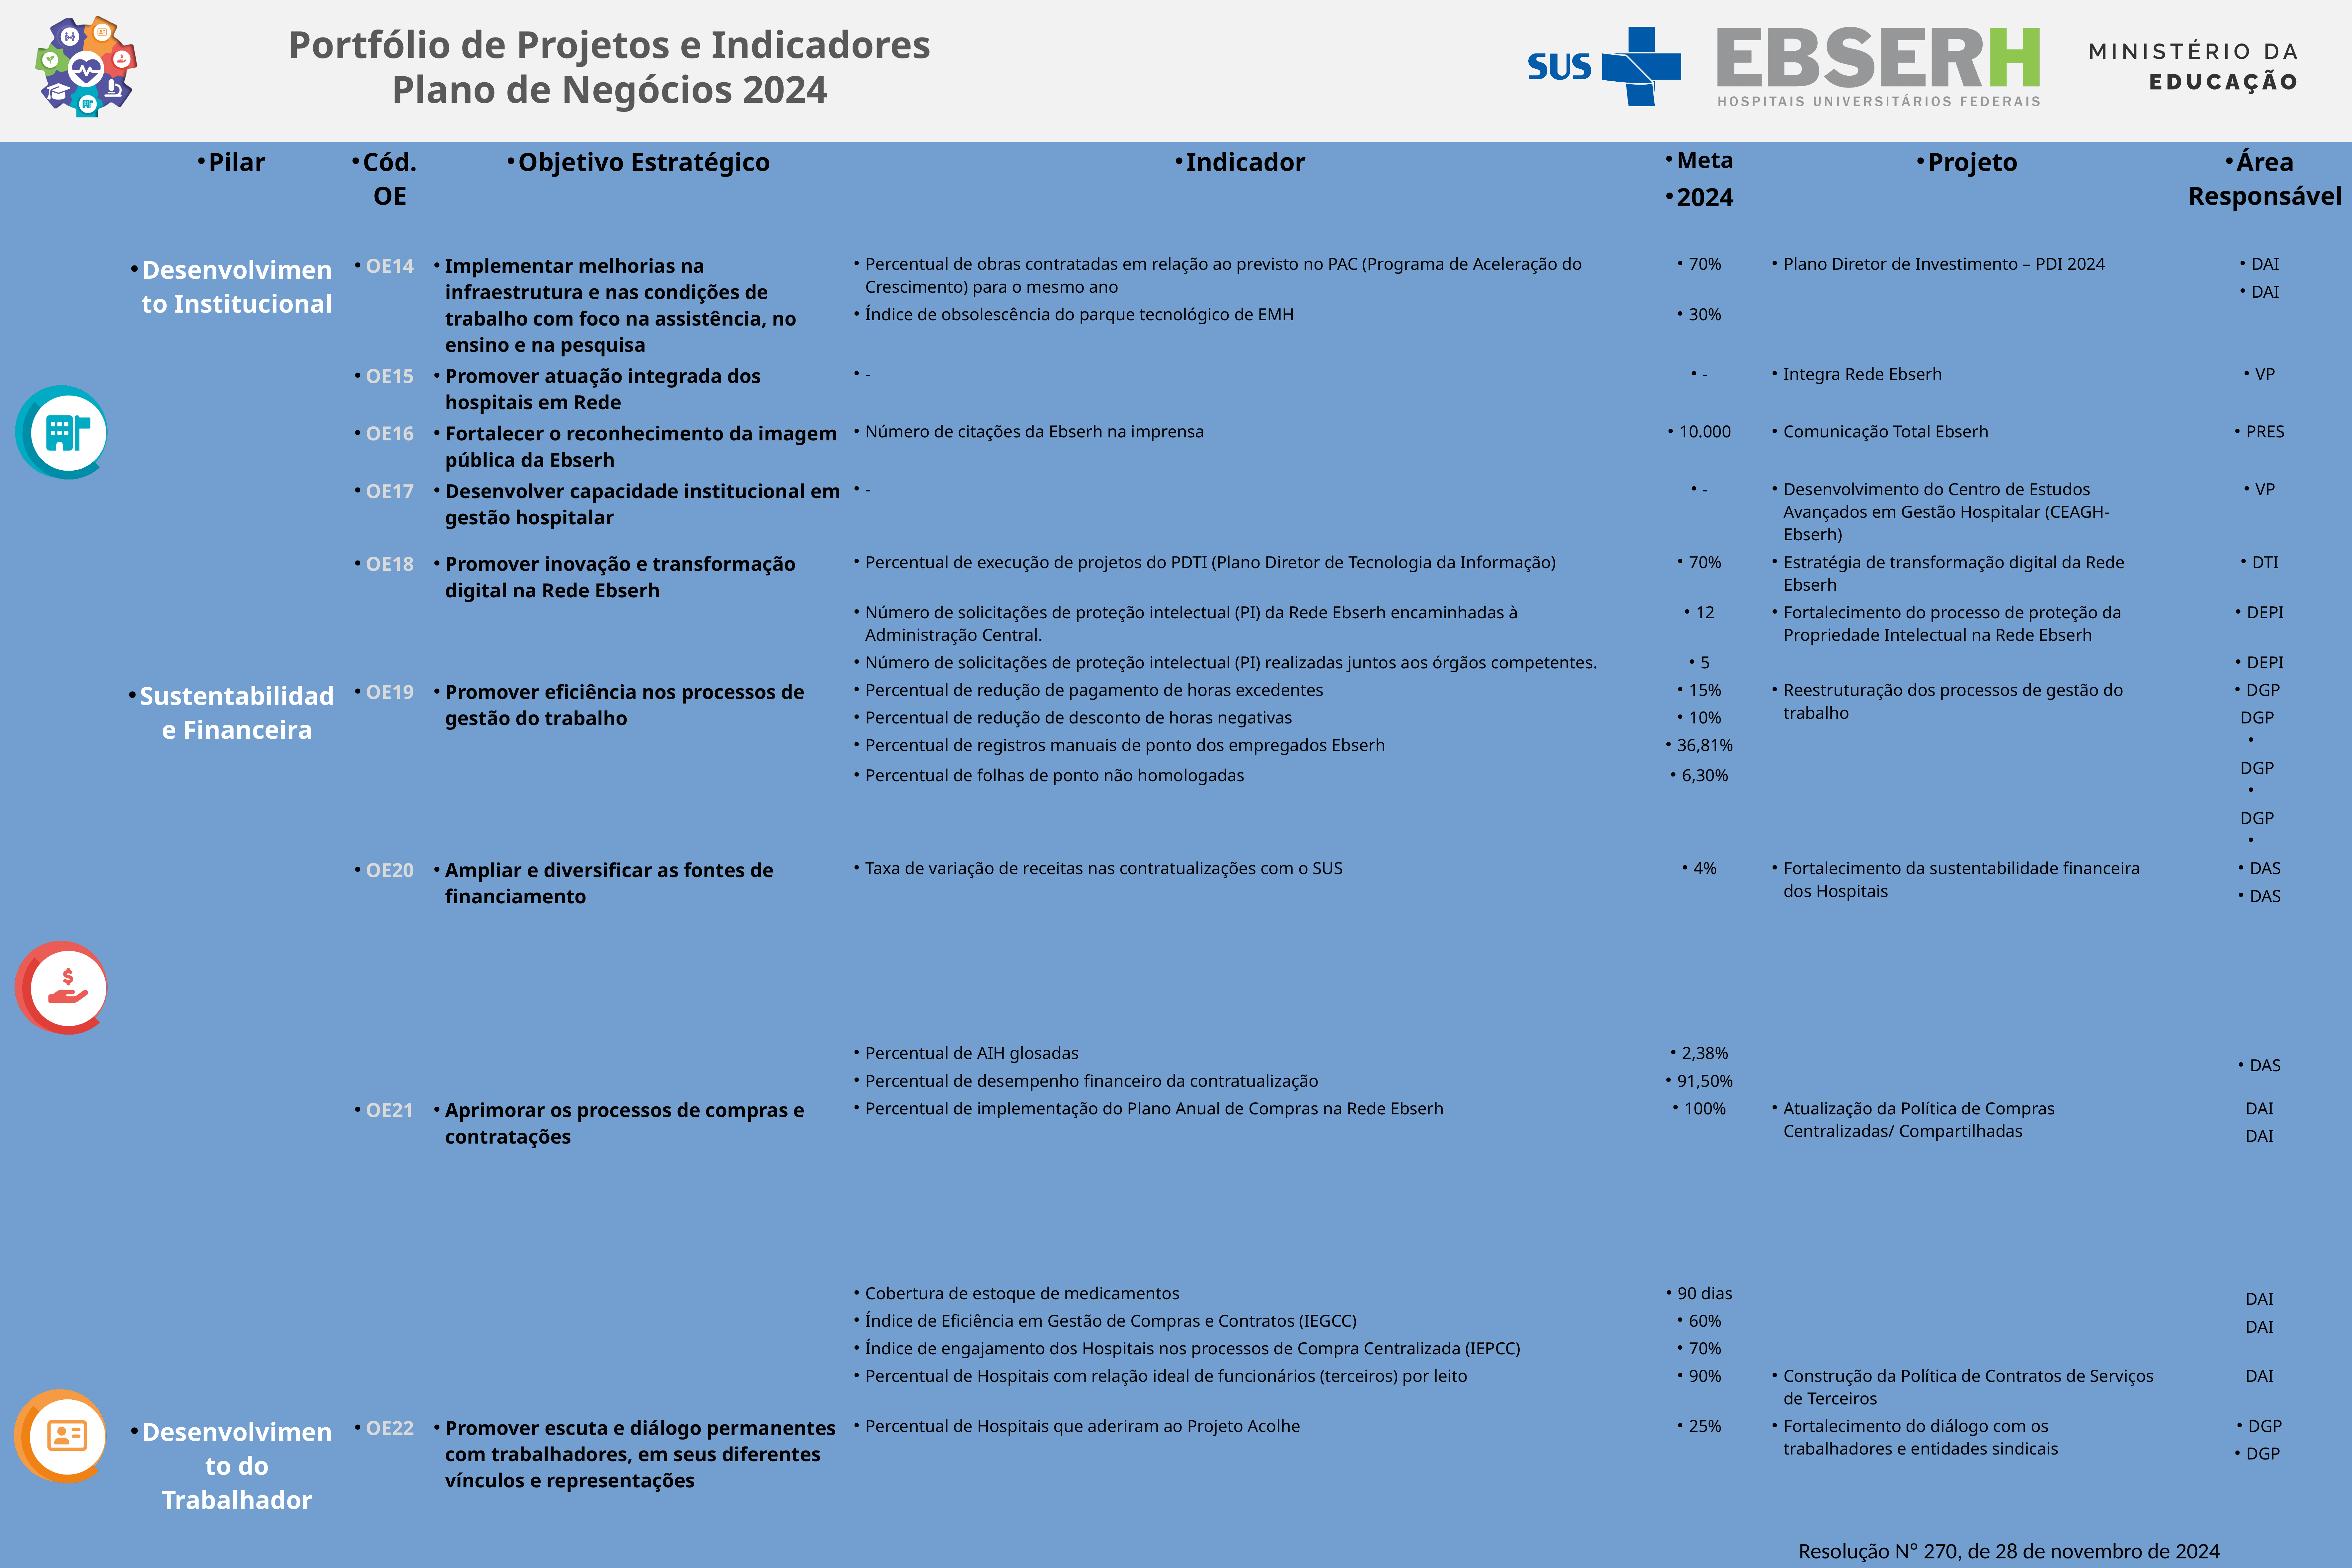

Portfólio de Projetos e Indicadores
Plano de Negócios 2024
| | Pilar | Cód. OE | Objetivo Estratégico | Indicador | Meta | Projeto | Área Responsável |
| --- | --- | --- | --- | --- | --- | --- | --- |
| | | | | | 2024 | | |
| | Desenvolvimento Institucional | OE14 | Implementar melhorias na infraestrutura e nas condições de trabalho com foco na assistência, no ensino e na pesquisa | Percentual de obras contratadas em relação ao previsto no PAC (Programa de Aceleração do Crescimento) para o mesmo ano | 70% | Plano Diretor de Investimento – PDI 2024 | DAI |
| | | | | | | | DAI |
| | | | | Índice de obsolescência do parque tecnológico de EMH | 30% | | |
| | | OE15 | Promover atuação integrada dos hospitais em Rede | - | - | Integra Rede Ebserh | VP |
| | | OE16 | Fortalecer o reconhecimento da imagem pública da Ebserh | Número de citações da Ebserh na imprensa | 10.000 | Comunicação Total Ebserh | PRES |
| | | OE17 | Desenvolver capacidade institucional em gestão hospitalar | - | - | Desenvolvimento do Centro de Estudos Avançados em Gestão Hospitalar (CEAGH-Ebserh) | VP |
| | | OE18 | Promover inovação e transformação digital na Rede Ebserh | Percentual de execução de projetos do PDTI (Plano Diretor de Tecnologia da Informação) | 70% | Estratégia de transformação digital da Rede Ebserh | DTI |
| | | | | Número de solicitações de proteção intelectual (PI) da Rede Ebserh encaminhadas à Administração Central. | 12 | Fortalecimento do processo de proteção da Propriedade Intelectual na Rede Ebserh | DEPI |
| | | | | Número de solicitações de proteção intelectual (PI) realizadas juntos aos órgãos competentes. | 5 | | DEPI |
| | Sustentabilidade Financeira | OE19 | Promover eficiência nos processos de gestão do trabalho | Percentual de redução de pagamento de horas excedentes | 15% | Reestruturação dos processos de gestão do trabalho | DGP |
| | | | | Percentual de redução de desconto de horas negativas | 10% | | DGP |
| | | | | Percentual de registros manuais de ponto dos empregados Ebserh | 36,81% | | |
| | | | | | | | DGP |
| | | | | Percentual de folhas de ponto não homologadas | 6,30% | | |
| | | | | | | | DGP |
| | | OE20 | Ampliar e diversificar as fontes de financiamento | Taxa de variação de receitas nas contratualizações com o SUS | 4% | Fortalecimento da sustentabilidade financeira dos Hospitais | DAS |
| | | | | | | | DAS |
| | | | | Percentual de AIH glosadas | 2,38% | | |
| | | | | | | | DAS |
| | | | | Percentual de desempenho financeiro da contratualização | 91,50% | | |
| | | OE21 | Aprimorar os processos de compras e contratações | Percentual de implementação do Plano Anual de Compras na Rede Ebserh | 100% | Atualização da Política de Compras Centralizadas/ Compartilhadas | DAI |
| | | | | | | | DAI |
| | | | | Cobertura de estoque de medicamentos | 90 dias | | |
| | | | | | | | DAI |
| | | | | Índice de Eficiência em Gestão de Compras e Contratos (IEGCC) | 60% | | |
| | | | | | | | DAI |
| | | | | Índice de engajamento dos Hospitais nos processos de Compra Centralizada (IEPCC) | 70% | | |
| | | | | Percentual de Hospitais com relação ideal de funcionários (terceiros) por leito | 90% | Construção da Política de Contratos de Serviços de Terceiros | DAI |
| | Desenvolvimento do Trabalhador | OE22 | Promover escuta e diálogo permanentes com trabalhadores, em seus diferentes vínculos e representações | Percentual de Hospitais que aderiram ao Projeto Acolhe | 25% | Fortalecimento do diálogo com os trabalhadores e entidades sindicais | DGP |
| | | | | | | | DGP |
| | | | | Percentual de percepção positiva do atendimento no Projeto Acolhe | 70% | | |
| | | OE23 | Promover o engajamento e valorização dos trabalhadores | Percentual de trabalhadores que se desenvolveram na carreira | 35% | Instituição de Programa de Reconhecimento e Valorização | DGP |
| | | | | | | | DGP |
| | | OE24 | Desenvolver estratégias de educação permanente e continuada | Percentual de ações de capacitação ofertadas para a Rede | 40% | Programa Integrado de Educação Permanente e Continuada | DGP |
Resolução Nº 270, de 28 de novembro de 2024